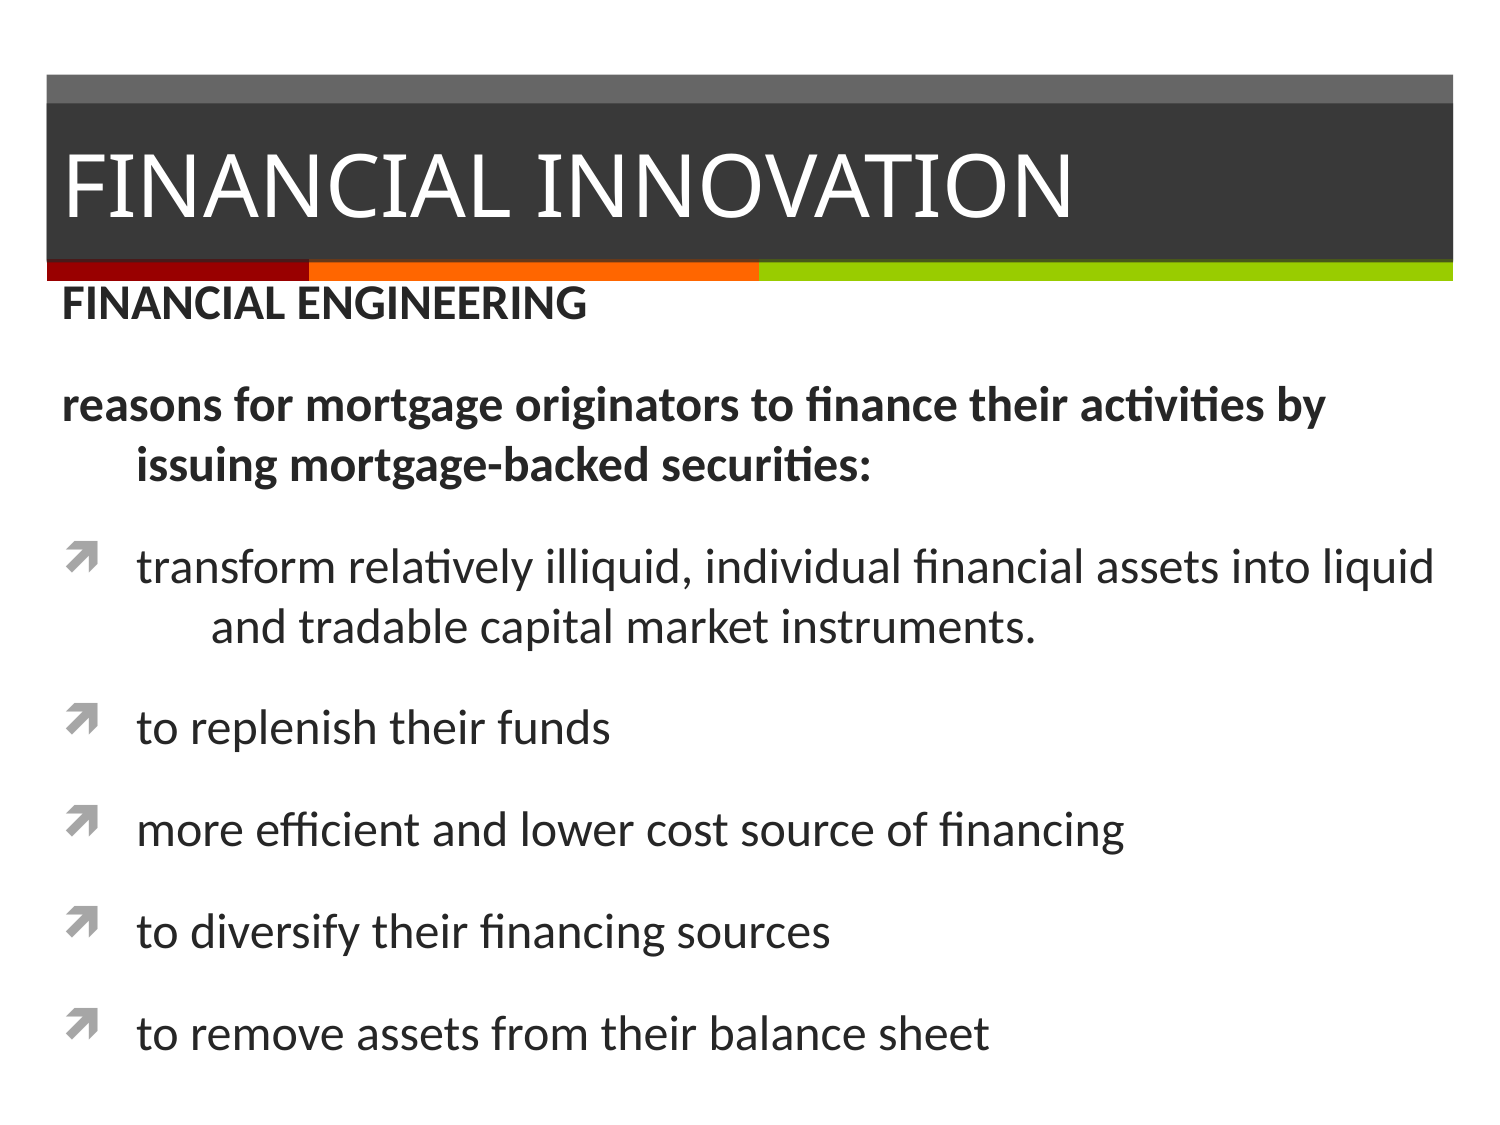

FINANCIAL INNOVATION
FINANCIAL ENGINEERING
reasons for mortgage originators to finance their activities by issuing mortgage-backed securities:
transform relatively illiquid, individual financial assets into liquid and tradable capital market instruments.
to replenish their funds
more efficient and lower cost source of financing
to diversify their financing sources
to remove assets from their balance sheet